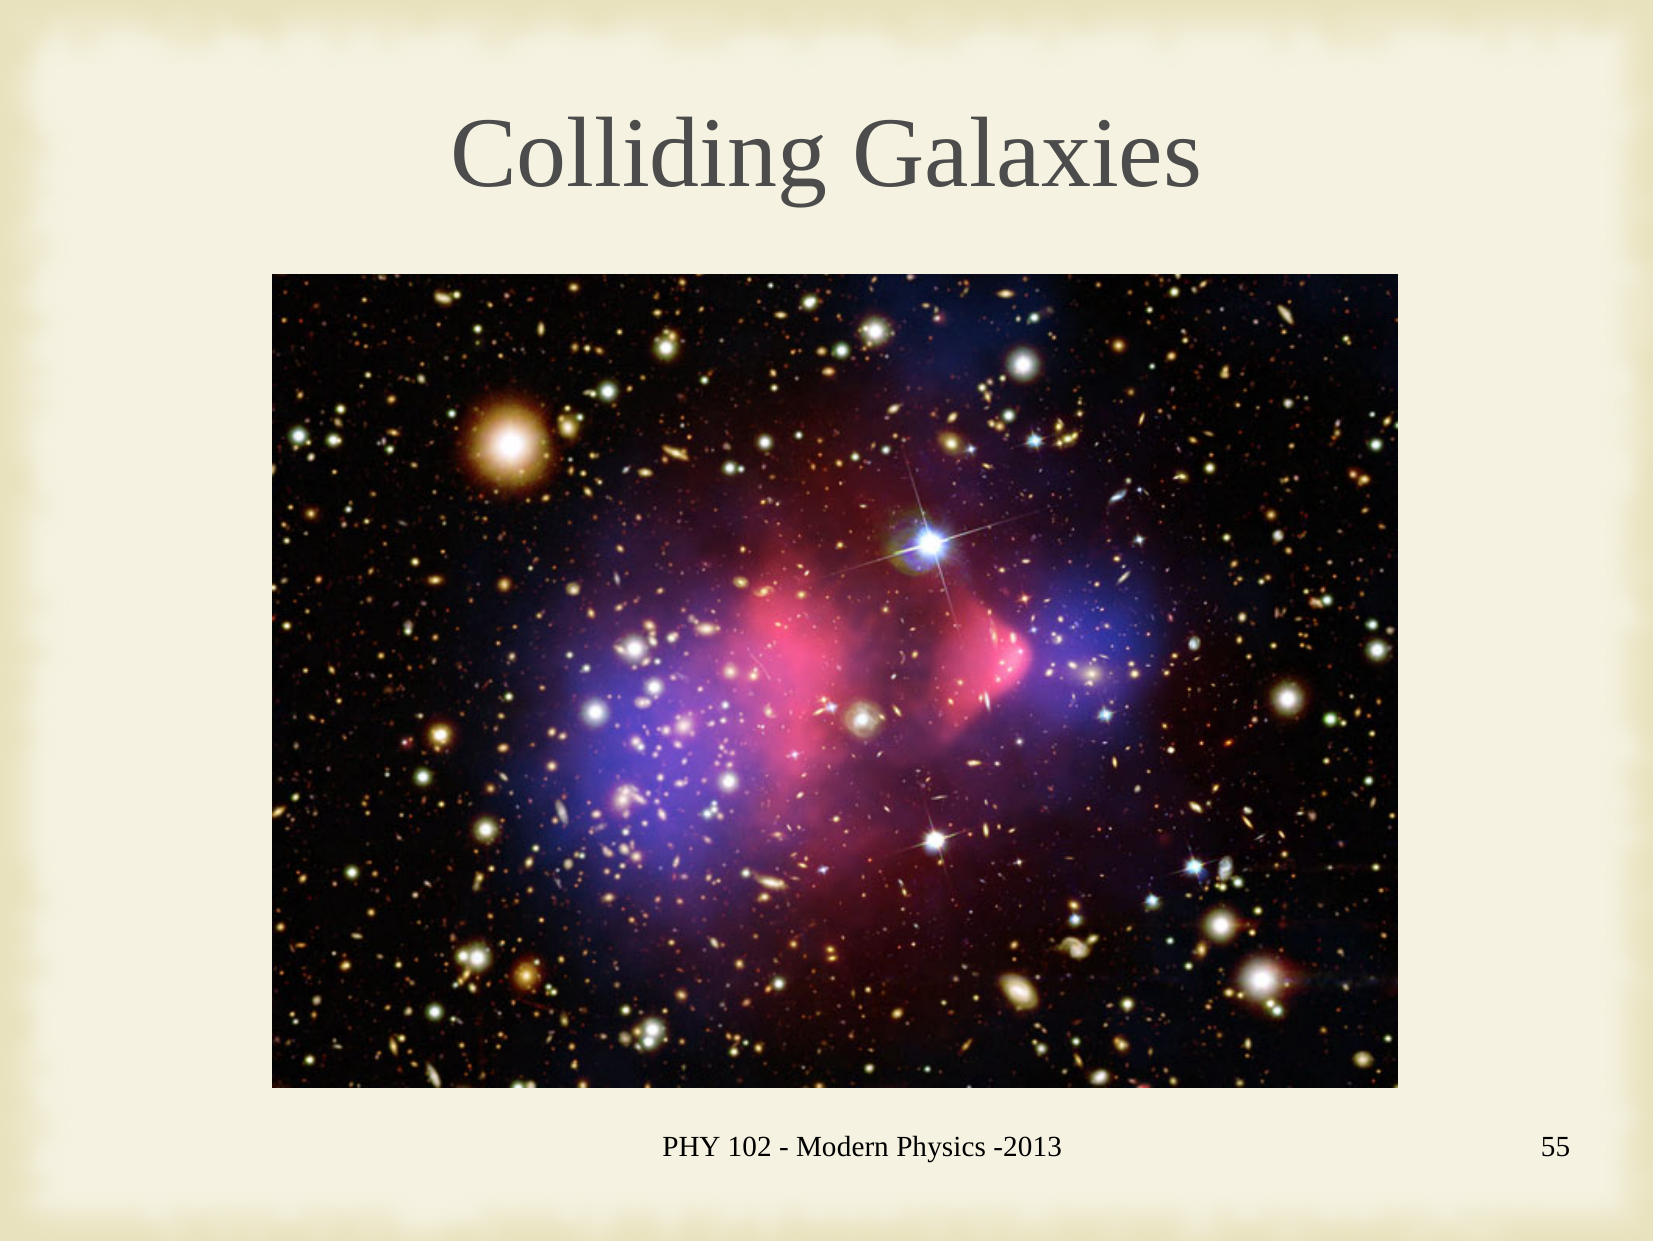

# Colliding Galaxies
PHY 102 - Modern Physics -2013
55